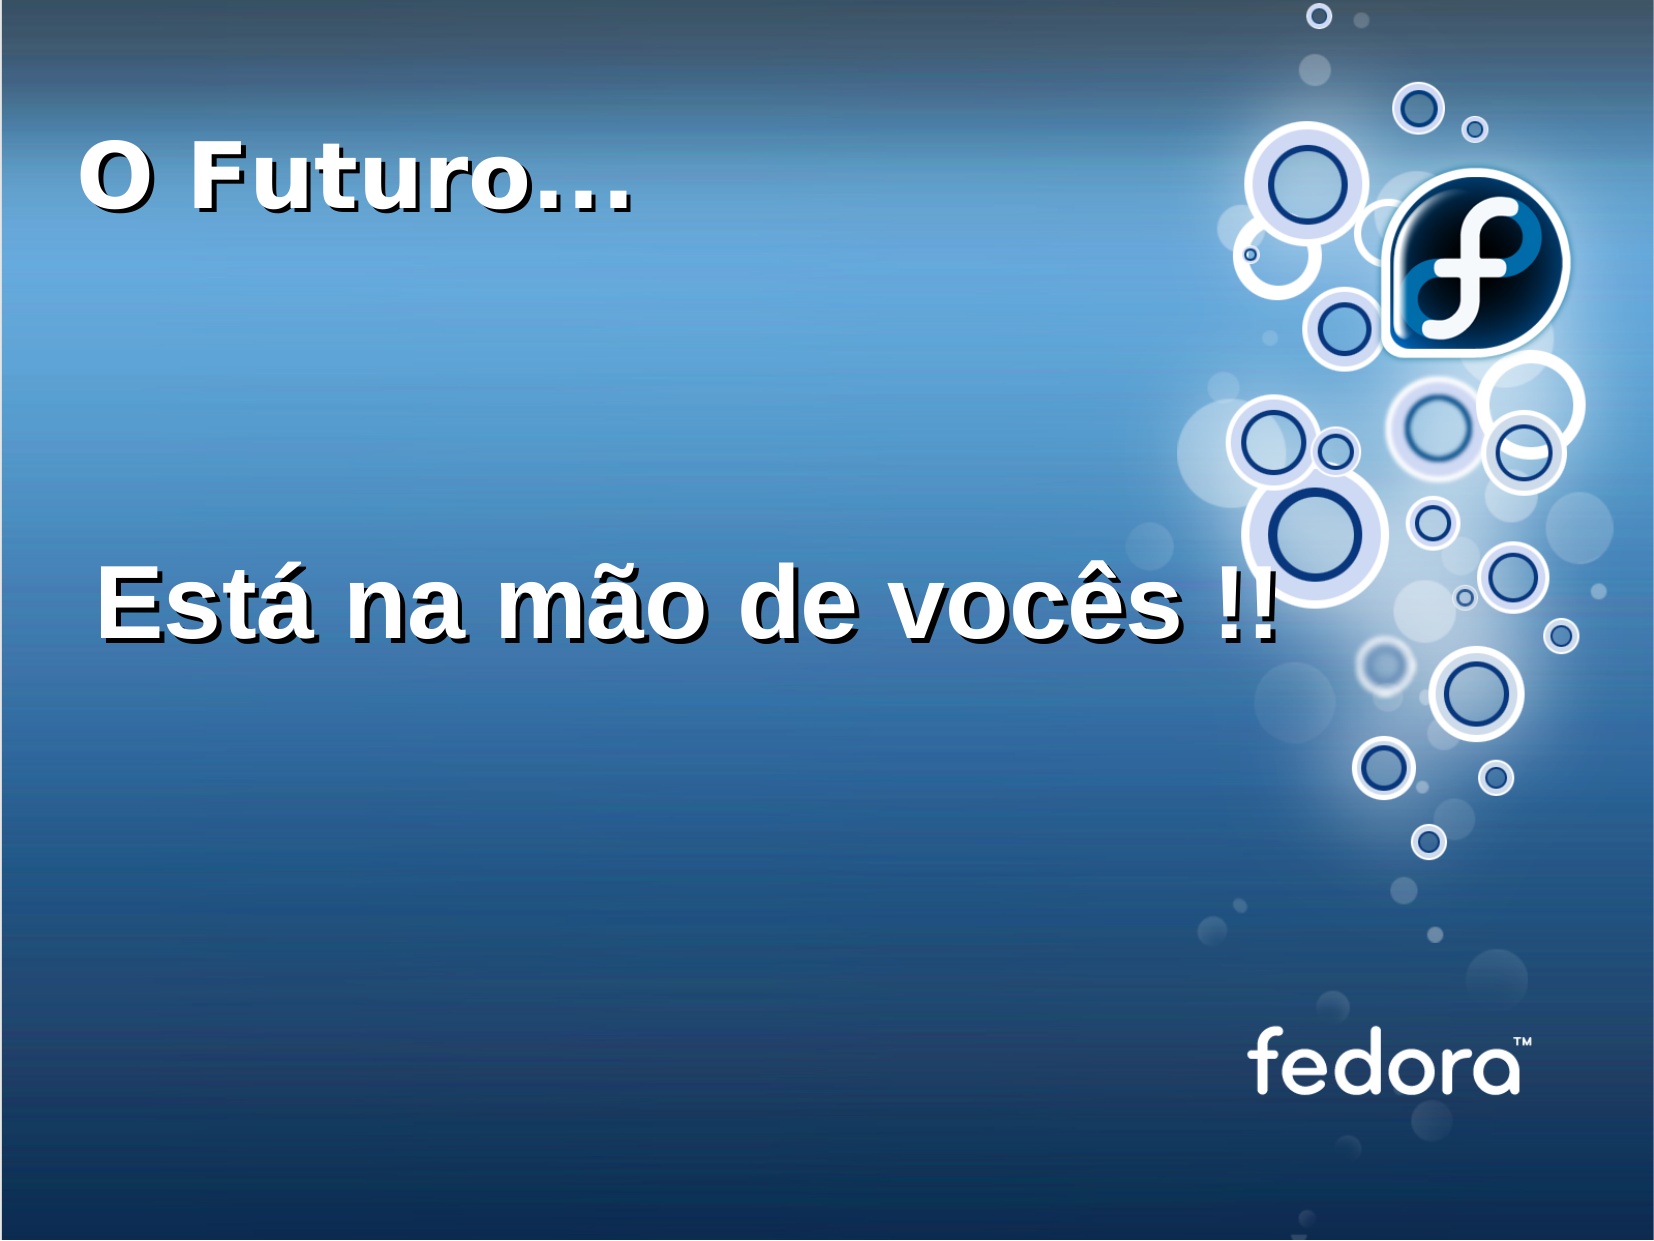

# O Futuro...
Está na mão de vocês !!